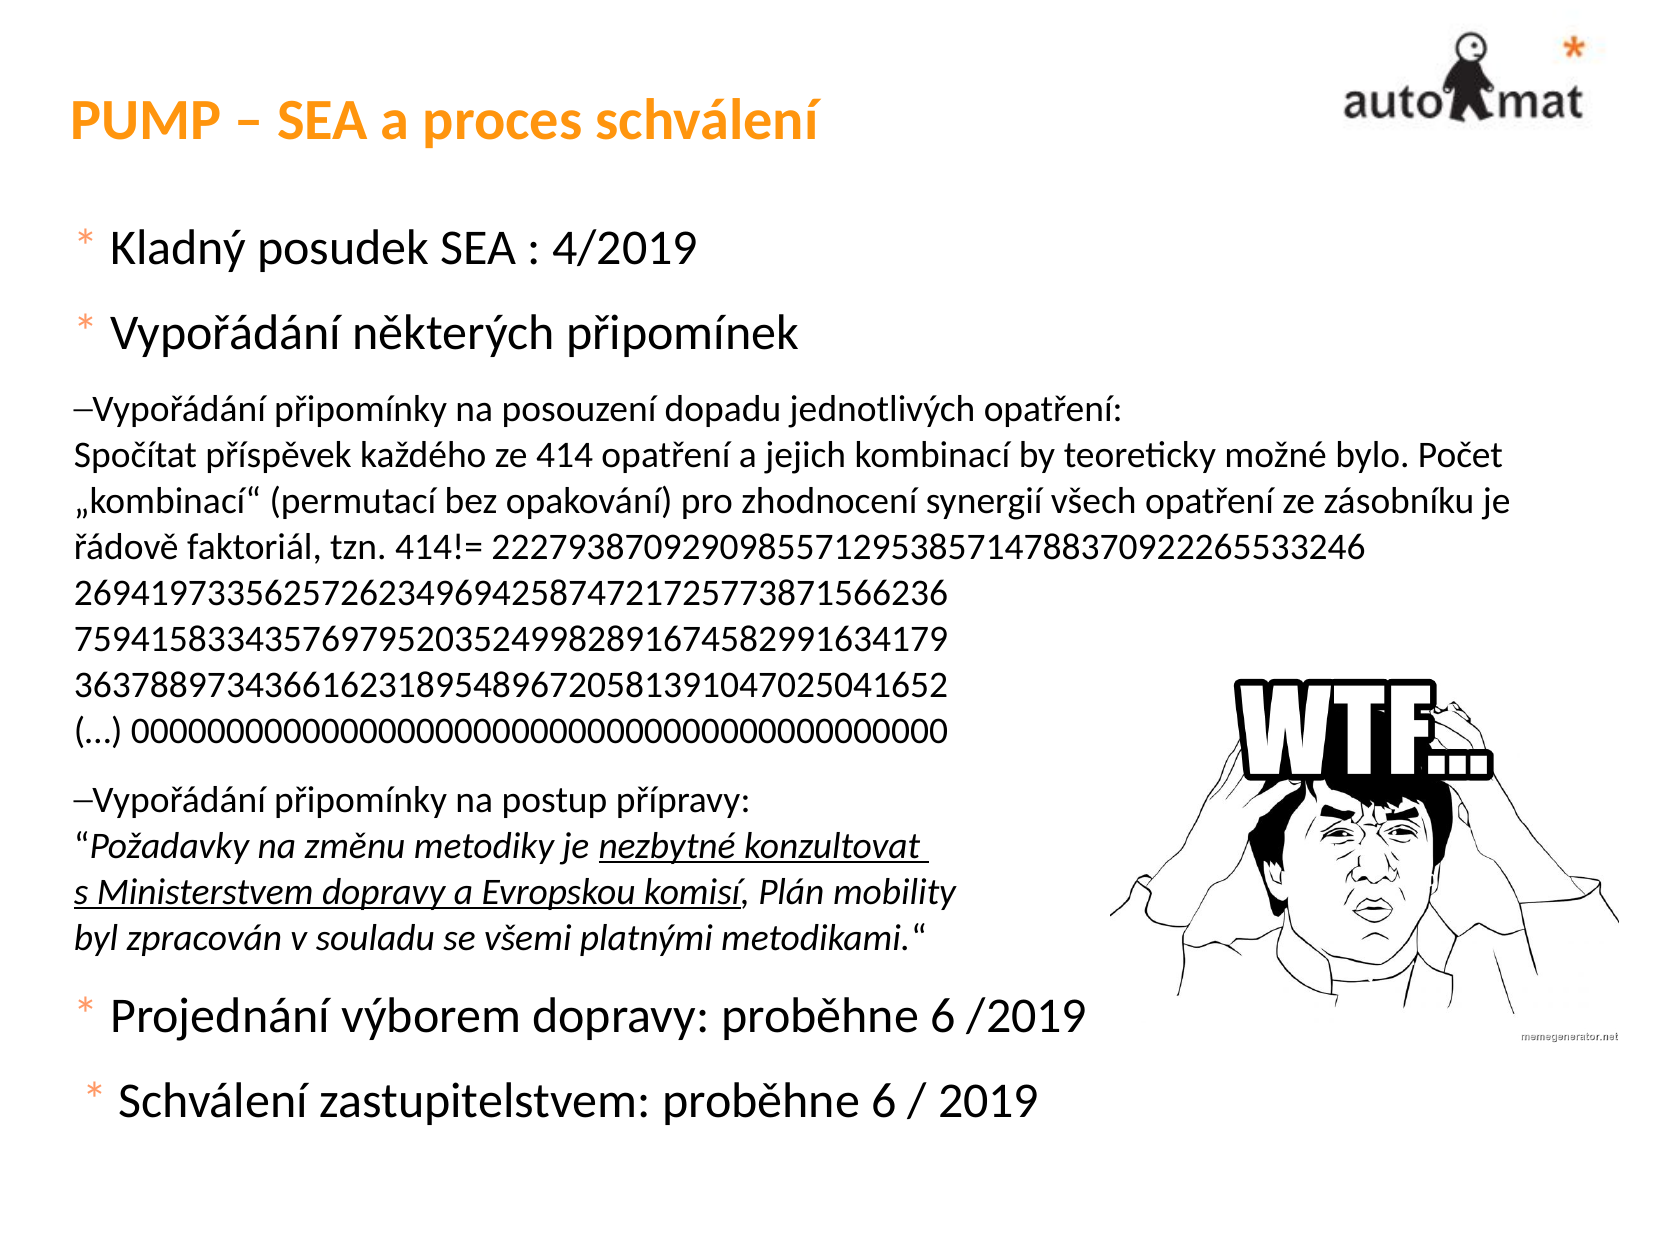

PUMP – SEA a proces schválení
* Kladný posudek SEA : 4/2019
* Vypořádání některých připomínek
Vypořádání připomínky na posouzení dopadu jednotlivých opatření:
Spočítat příspěvek každého ze 414 opatření a jejich kombinací by teoreticky možné bylo. Počet „kombinací“ (permutací bez opakování) pro zhodnocení synergií všech opatření ze zásobníku je řádově faktoriál, tzn. 414!= 2227938709290985571295385714788370922265533246
2694197335625726234969425874721725773871566236
7594158334357697952035249982891674582991634179
3637889734366162318954896720581391047025041652
(…) 0000000000000000000000000000000000000000000
Vypořádání připomínky na postup přípravy:
“Požadavky na změnu metodiky je nezbytné konzultovat
s Ministerstvem dopravy a Evropskou komisí, Plán mobility
byl zpracován v souladu se všemi platnými metodikami.“
* Projednání výborem dopravy: proběhne 6 /2019
 * Schválení zastupitelstvem: proběhne 6 / 2019